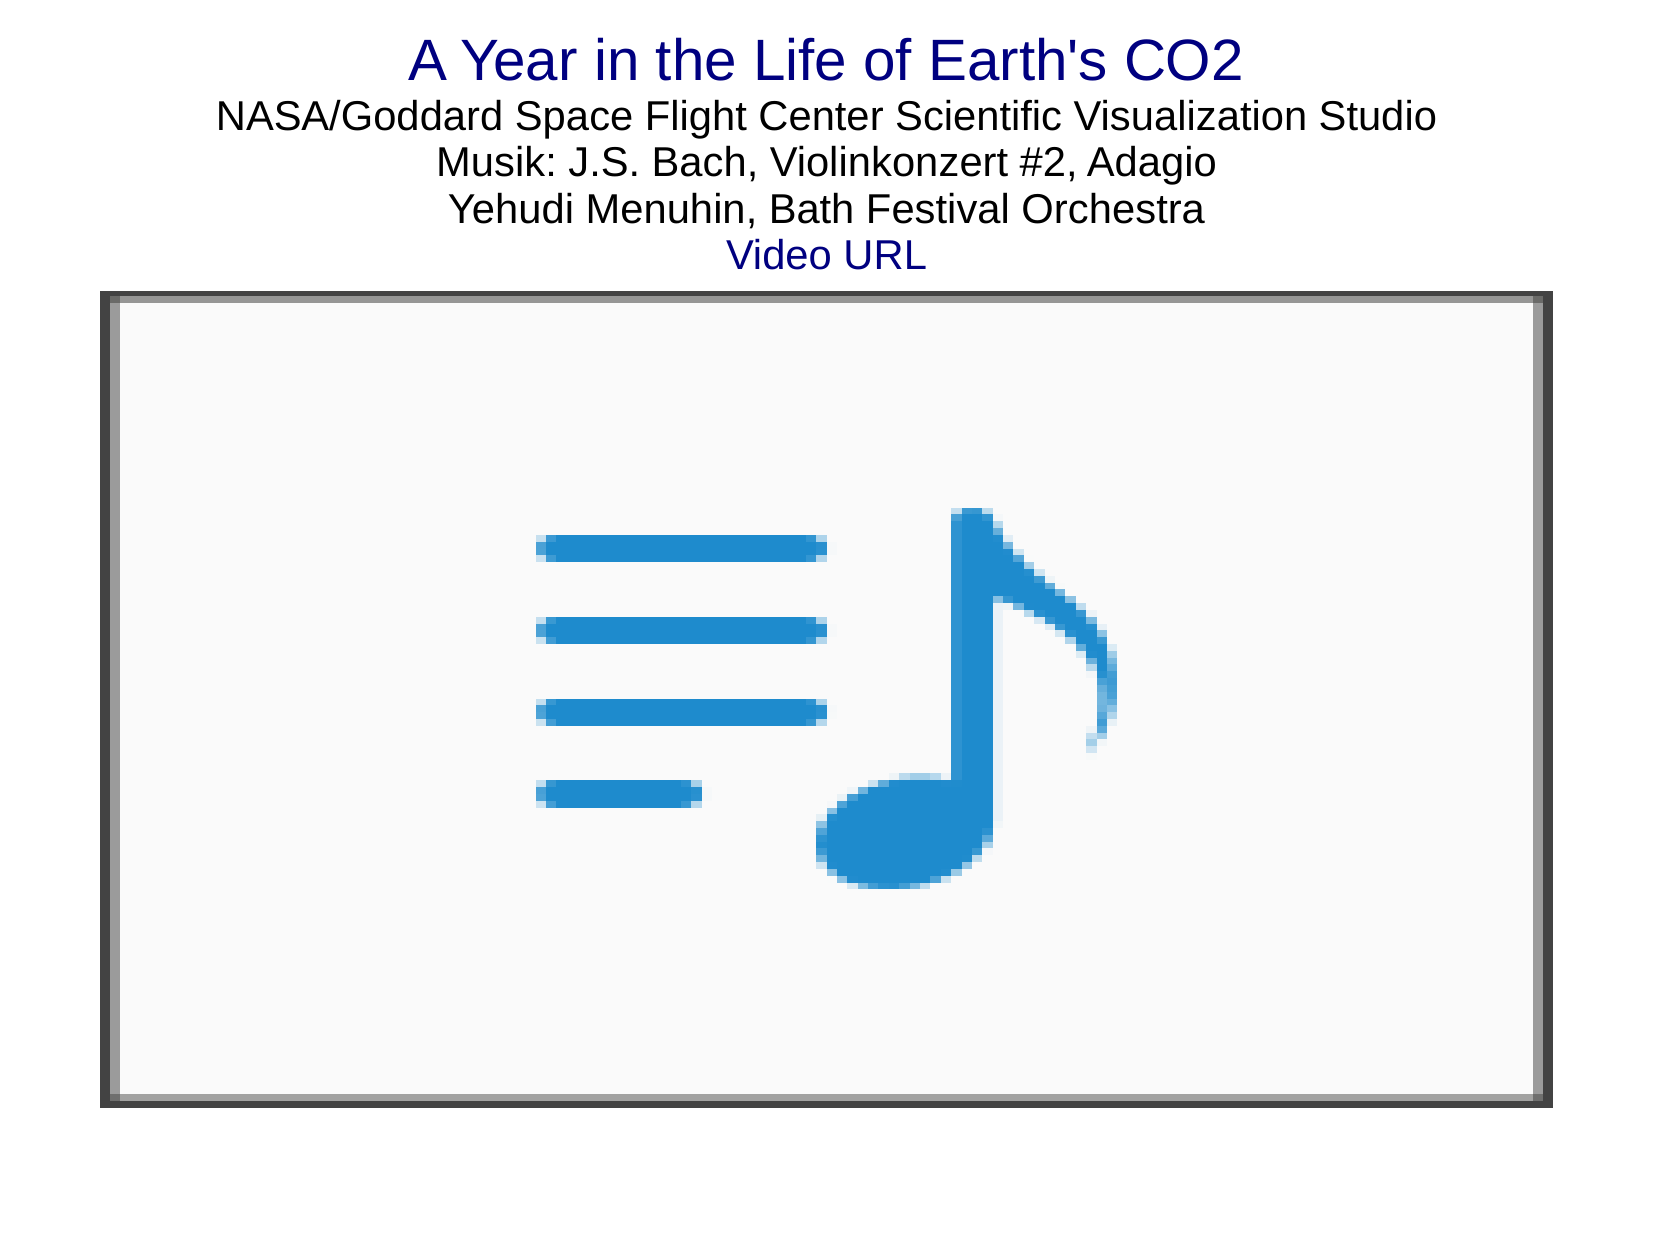

# A Year in the Life of Earth's CO2 NASA/Goddard Space Flight Center Scientific Visualization Studio Musik: J.S. Bach, Violinkonzert #2, Adagio Yehudi Menuhin, Bath Festival Orchestra Video URL